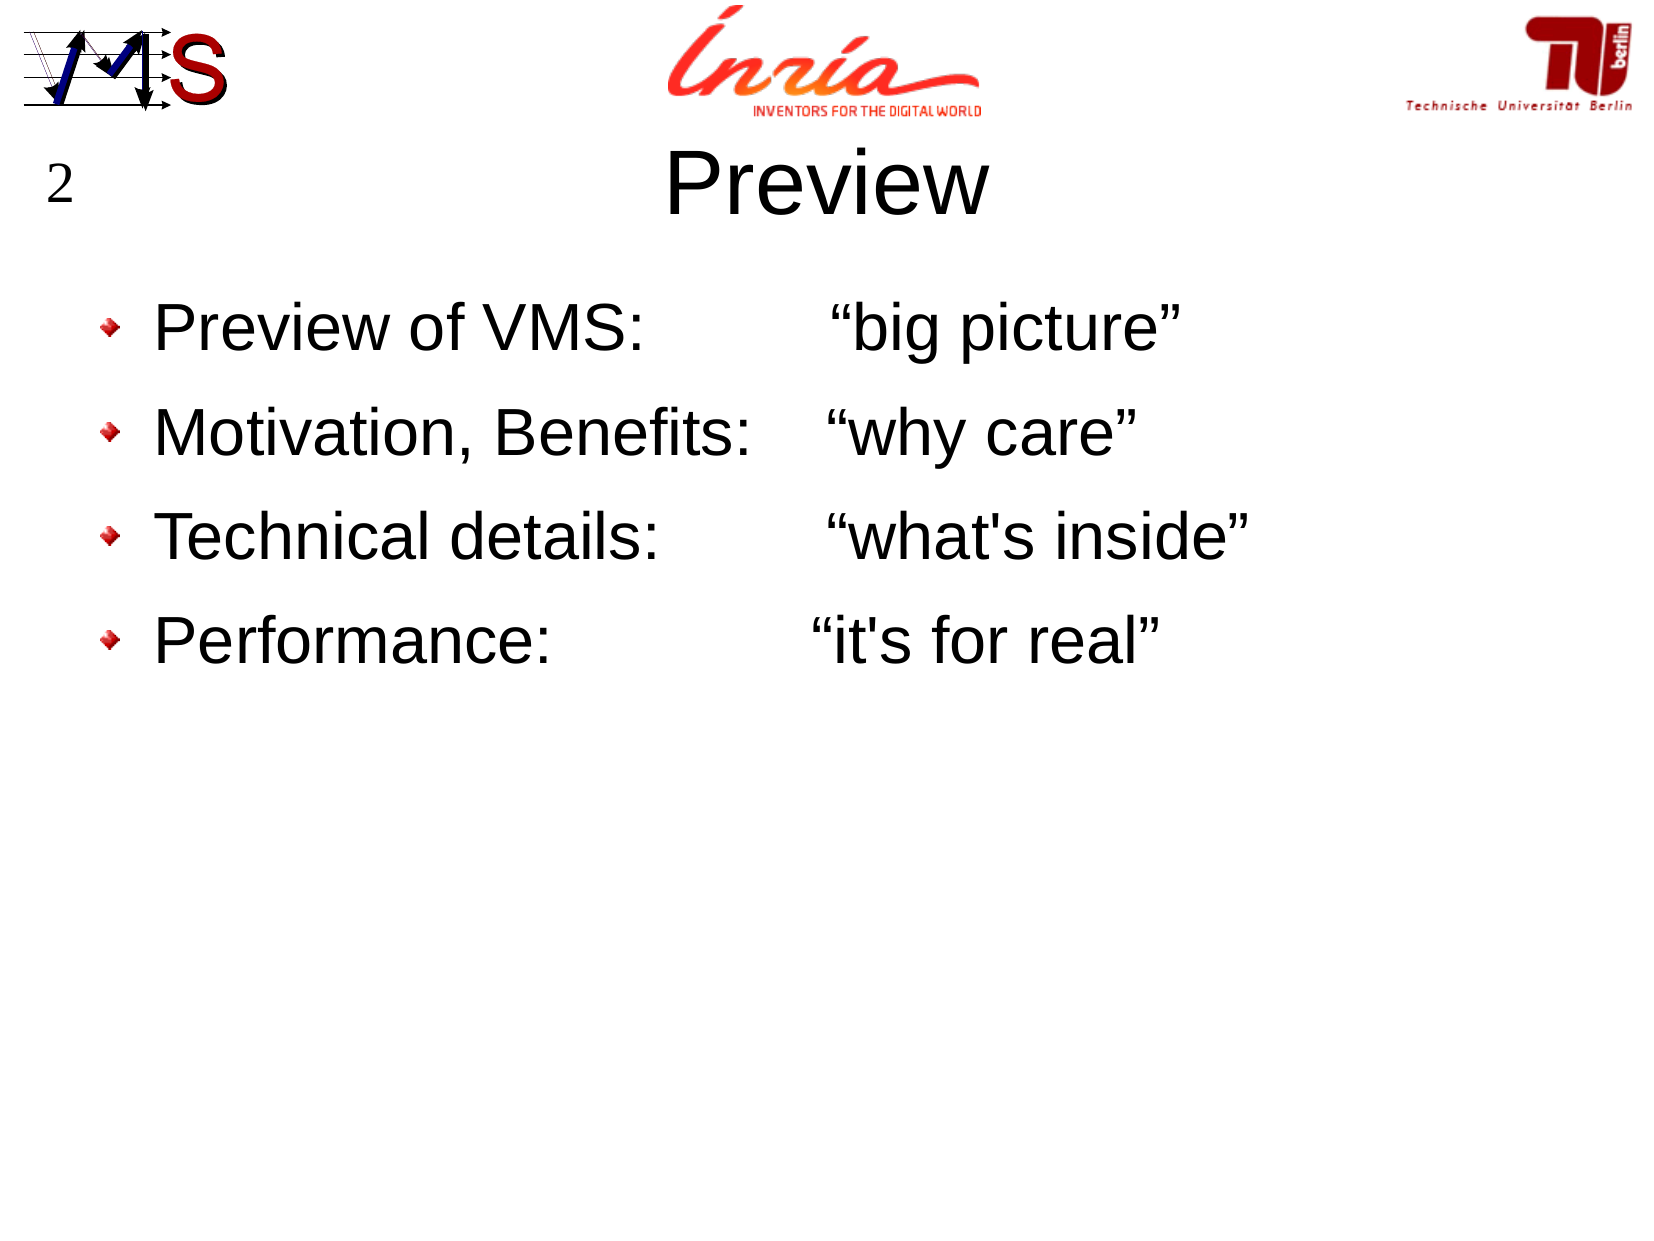

# Preview
2
Preview of VMS: “big picture”
Motivation, Benefits: “why care”
Technical details: “what's inside”
Performance: “it's for real”